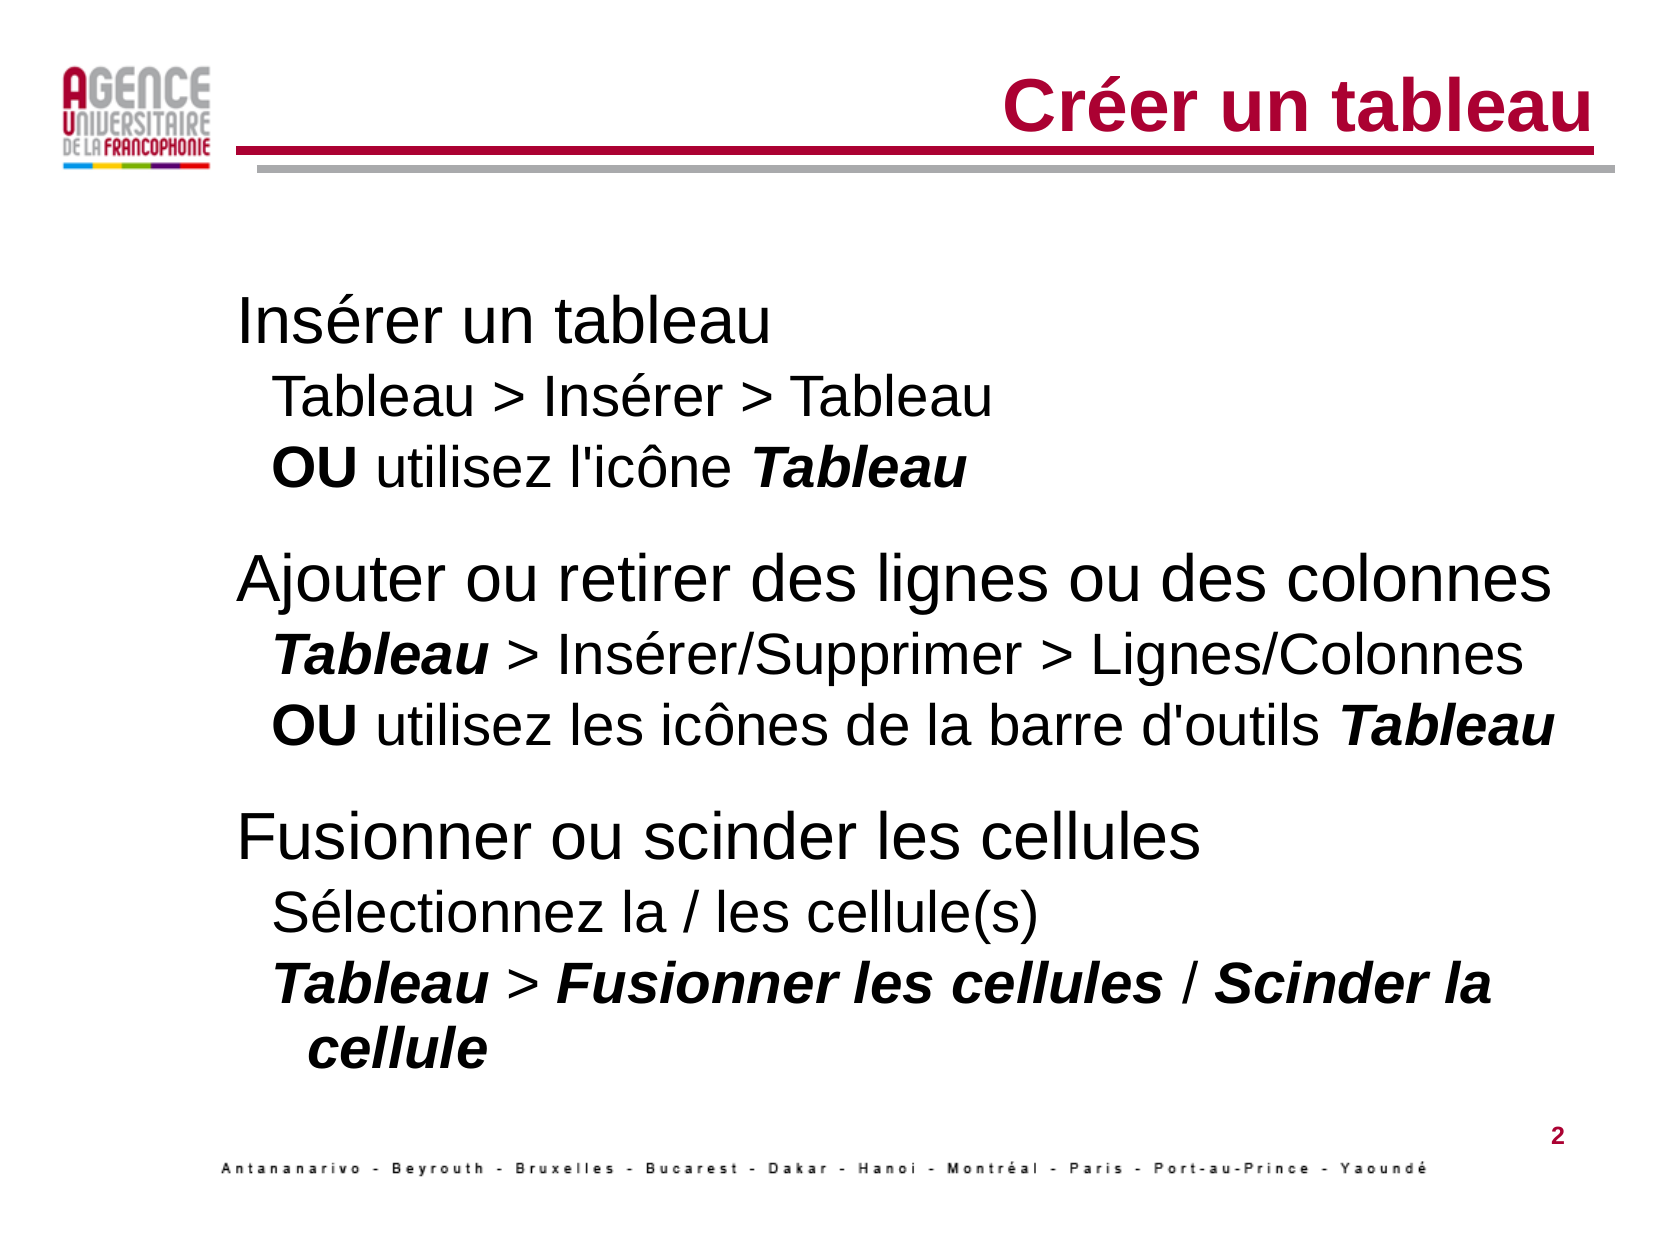

# Créer un tableau
Insérer un tableau
Tableau > Insérer > Tableau
OU utilisez l'icône Tableau
Ajouter ou retirer des lignes ou des colonnes
Tableau > Insérer/Supprimer > Lignes/Colonnes
OU utilisez les icônes de la barre d'outils Tableau
Fusionner ou scinder les cellules
Sélectionnez la / les cellule(s)
Tableau > Fusionner les cellules / Scinder la cellule
2